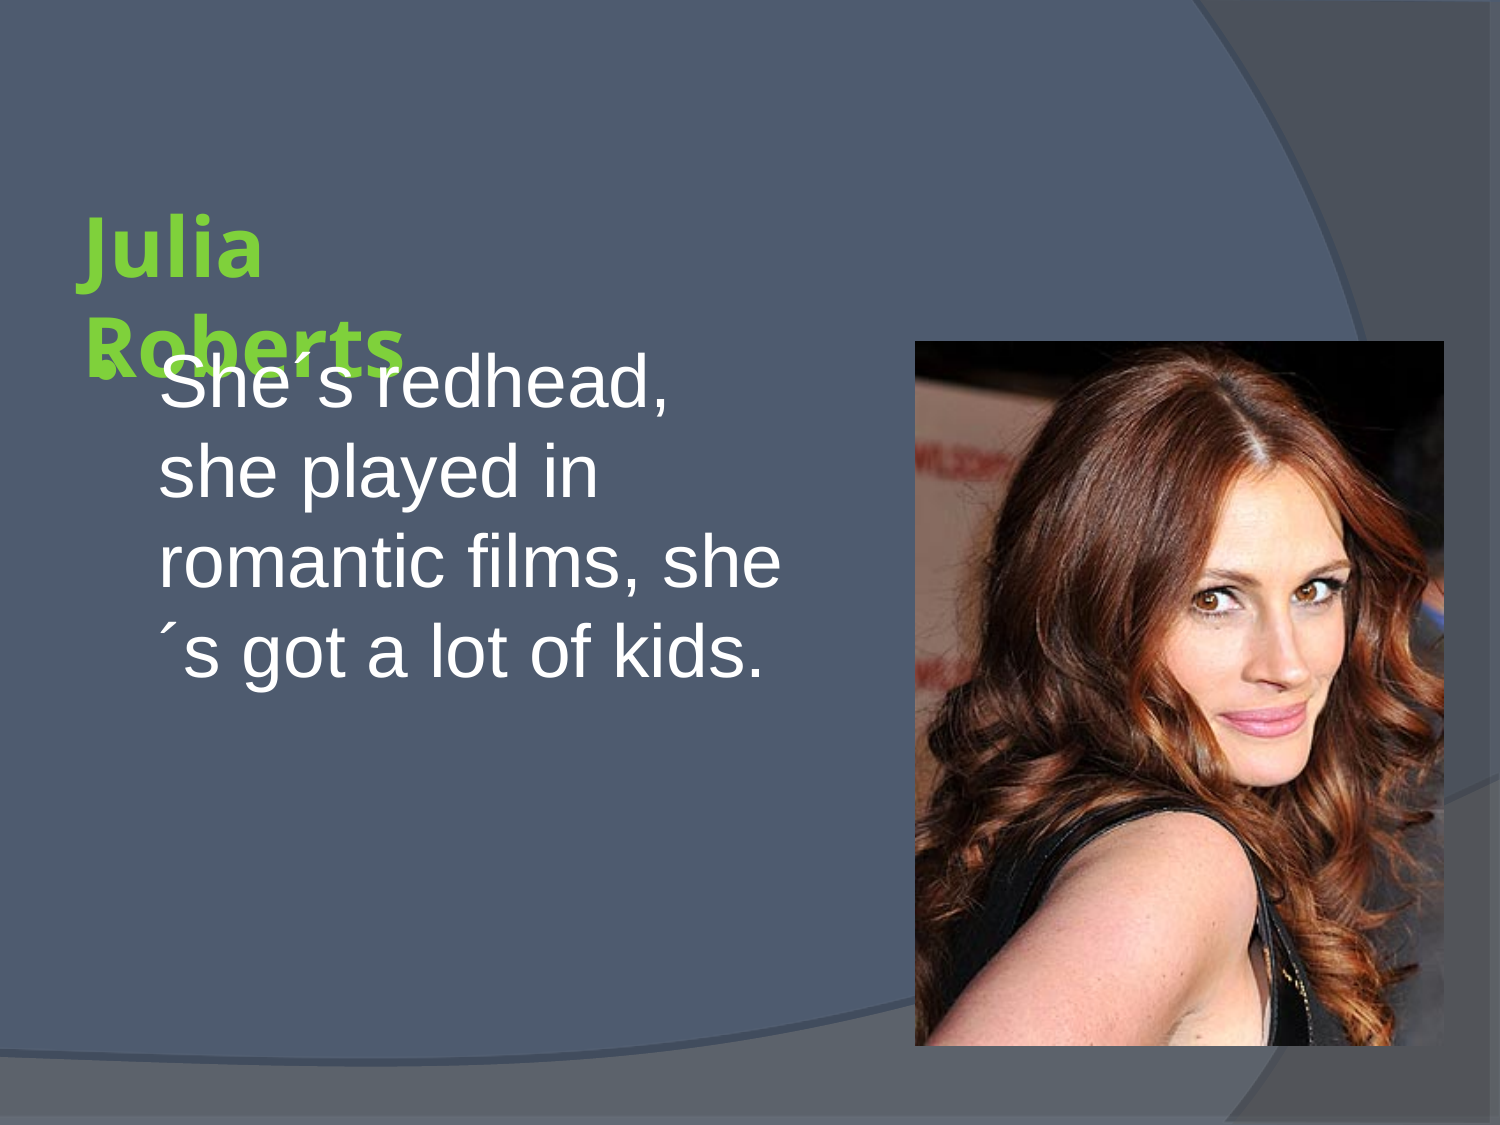

# Julia Roberts
She´s redhead, she played in romantic films, she´s got a lot of kids.